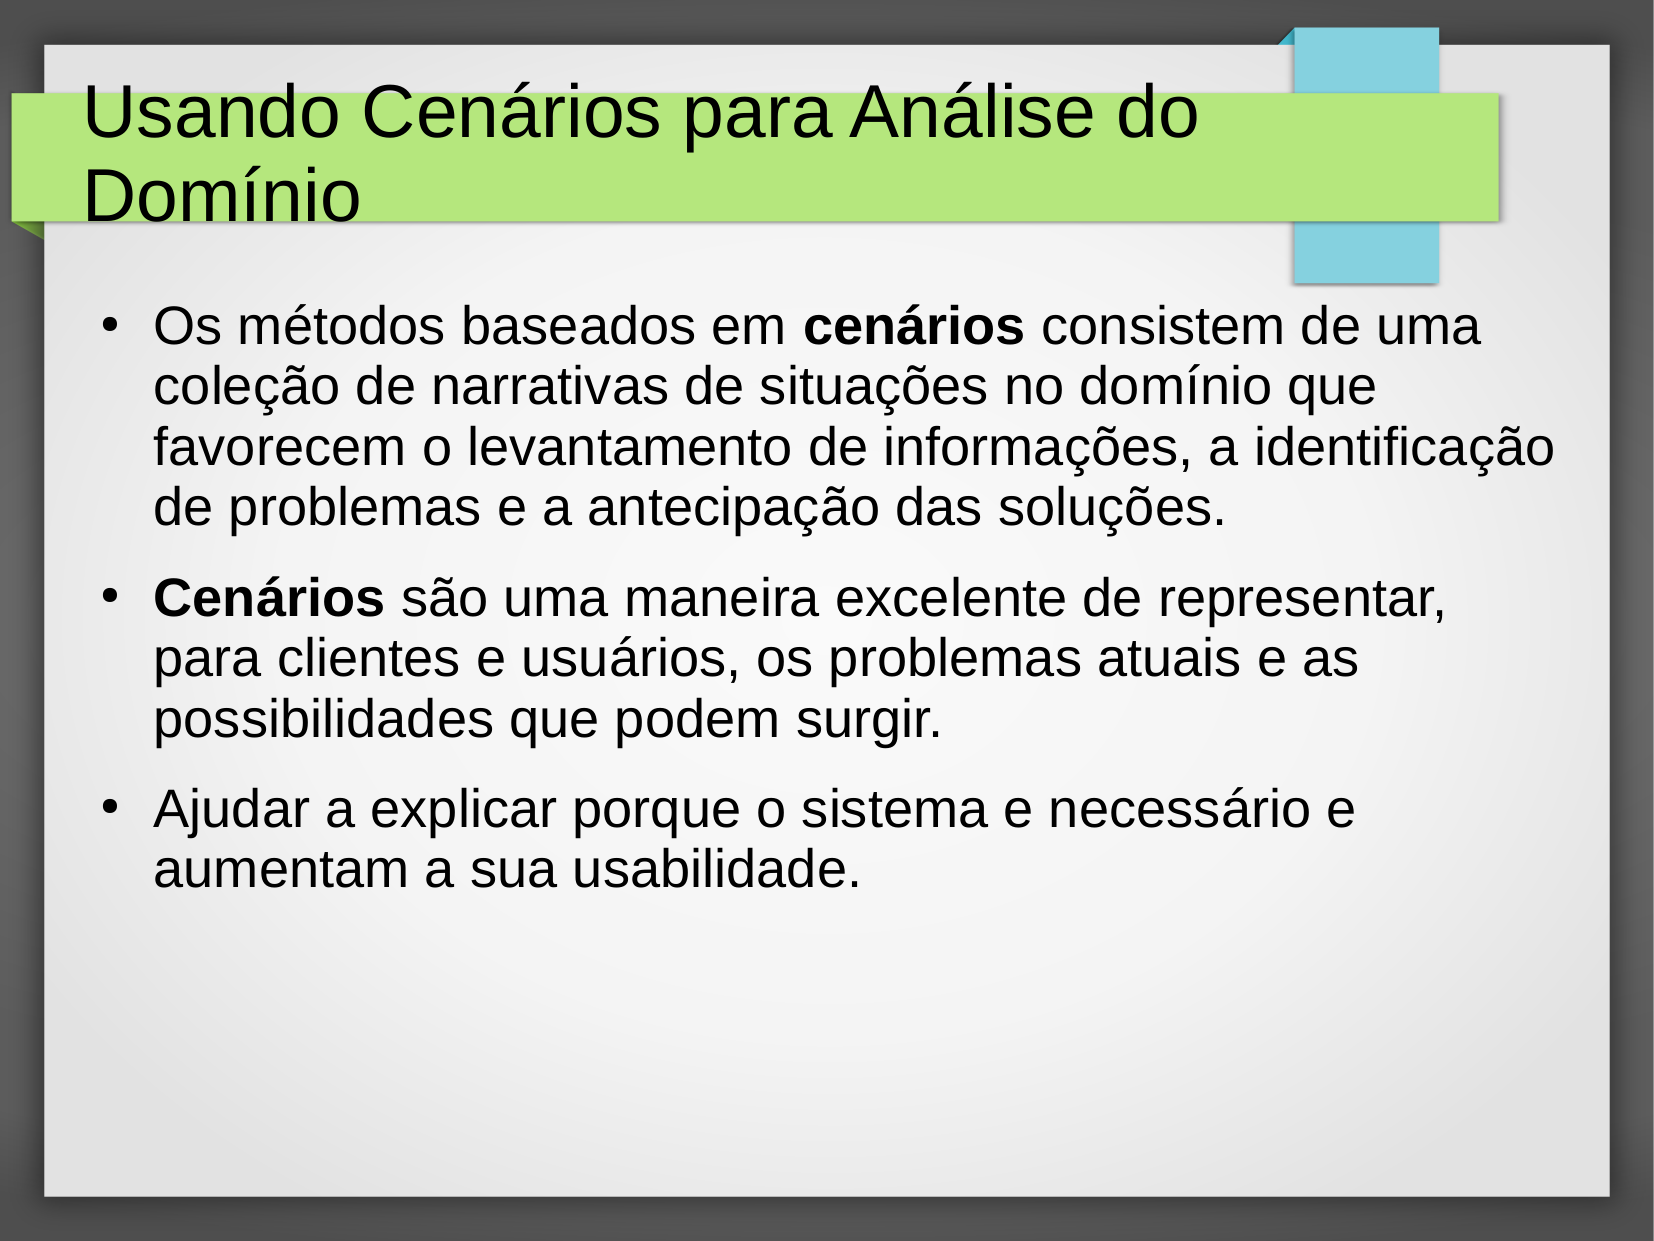

# Usando Cenários para Análise do Domínio
Os métodos baseados em cenários consistem de uma coleção de narrativas de situações no domínio que favorecem o levantamento de informações, a identificação de problemas e a antecipação das soluções.
Cenários são uma maneira excelente de representar, para clientes e usuários, os problemas atuais e as possibilidades que podem surgir.
Ajudar a explicar porque o sistema e necessário e aumentam a sua usabilidade.